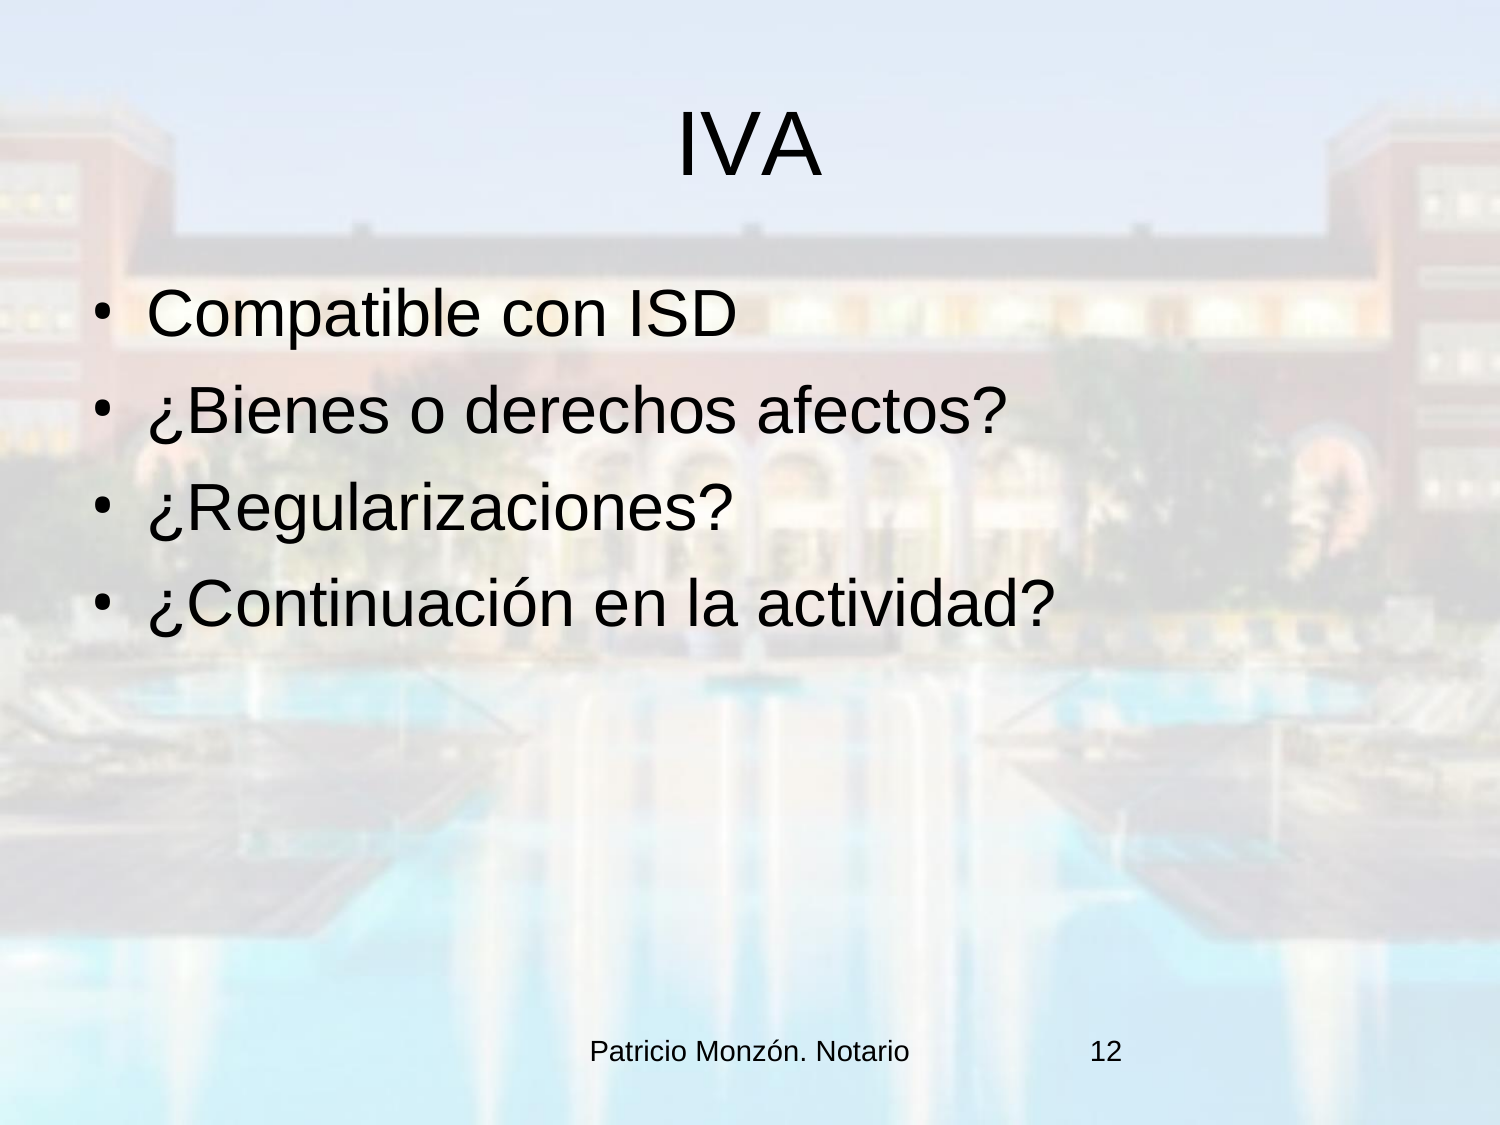

# IVA
Compatible con ISD
¿Bienes o derechos afectos?
¿Regularizaciones?
¿Continuación en la actividad?
Patricio Monzón. Notario